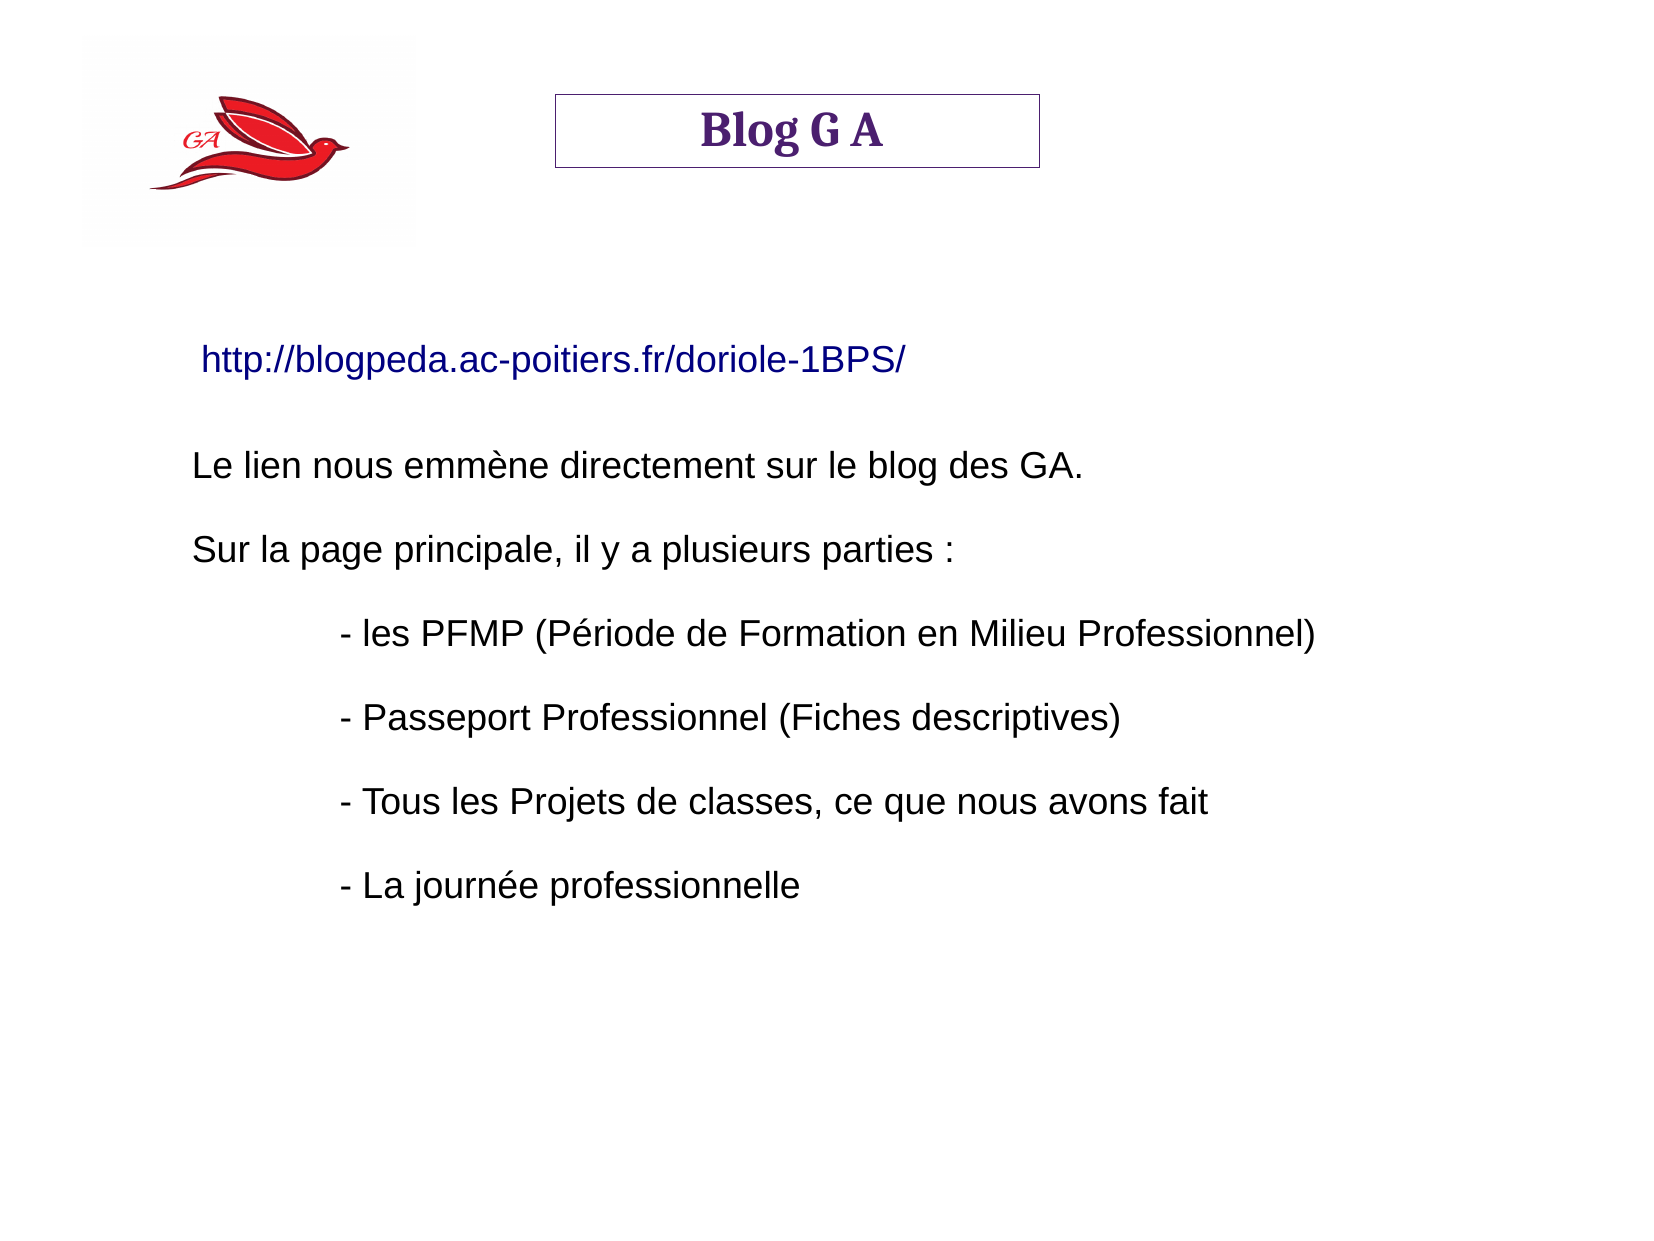

Blog G A
http://blogpeda.ac-poitiers.fr/doriole-1BPS/
Le lien nous emmène directement sur le blog des GA.
Sur la page principale, il y a plusieurs parties :
		- les PFMP (Période de Formation en Milieu Professionnel)
		- Passeport Professionnel (Fiches descriptives)
		- Tous les Projets de classes, ce que nous avons fait
		- La journée professionnelle
BLOG GA